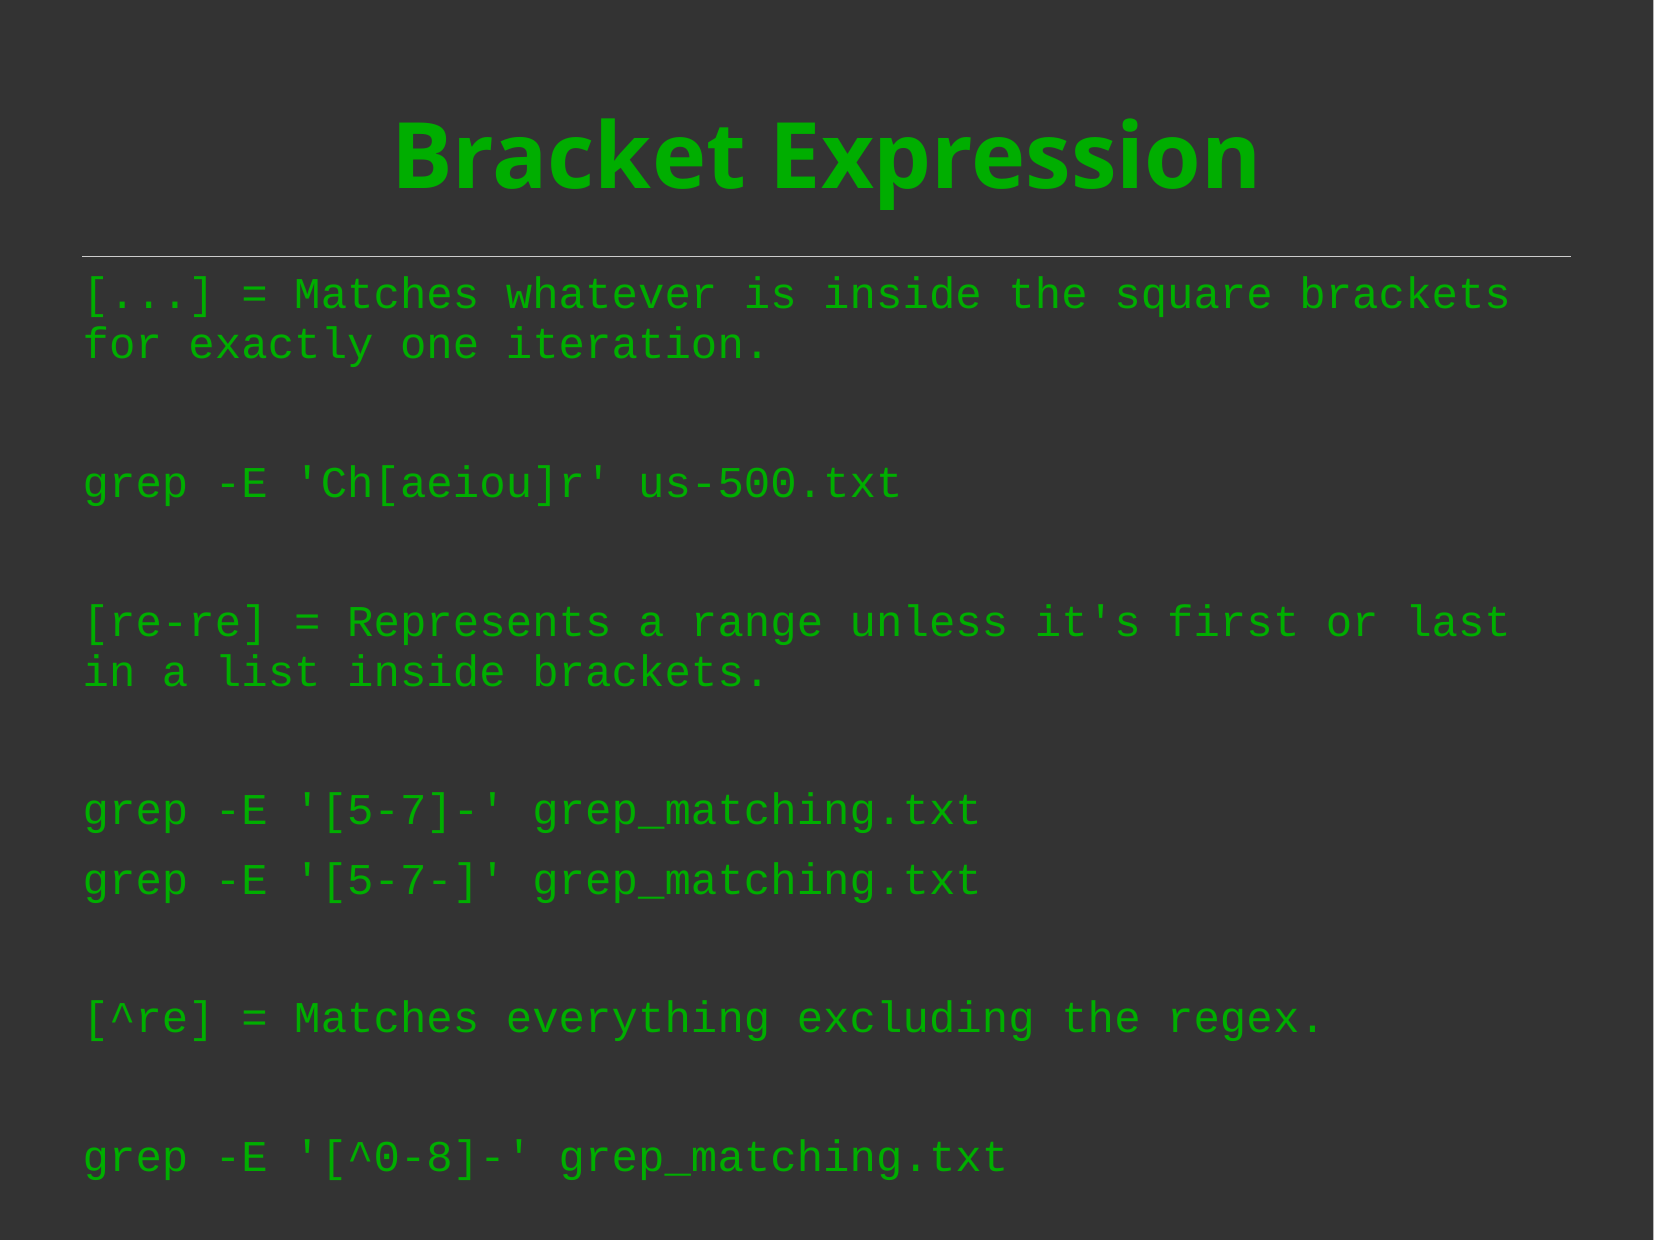

# Bracket Expression
[...] = Matches whatever is inside the square brackets for exactly one iteration.
grep -E 'Ch[aeiou]r' us-500.txt
[re-re] = Represents a range unless it's first or last in a list inside brackets.
grep -E '[5-7]-' grep_matching.txt
grep -E '[5-7-]' grep_matching.txt
[^re] = Matches everything excluding the regex.
grep -E '[^0-8]-' grep_matching.txt